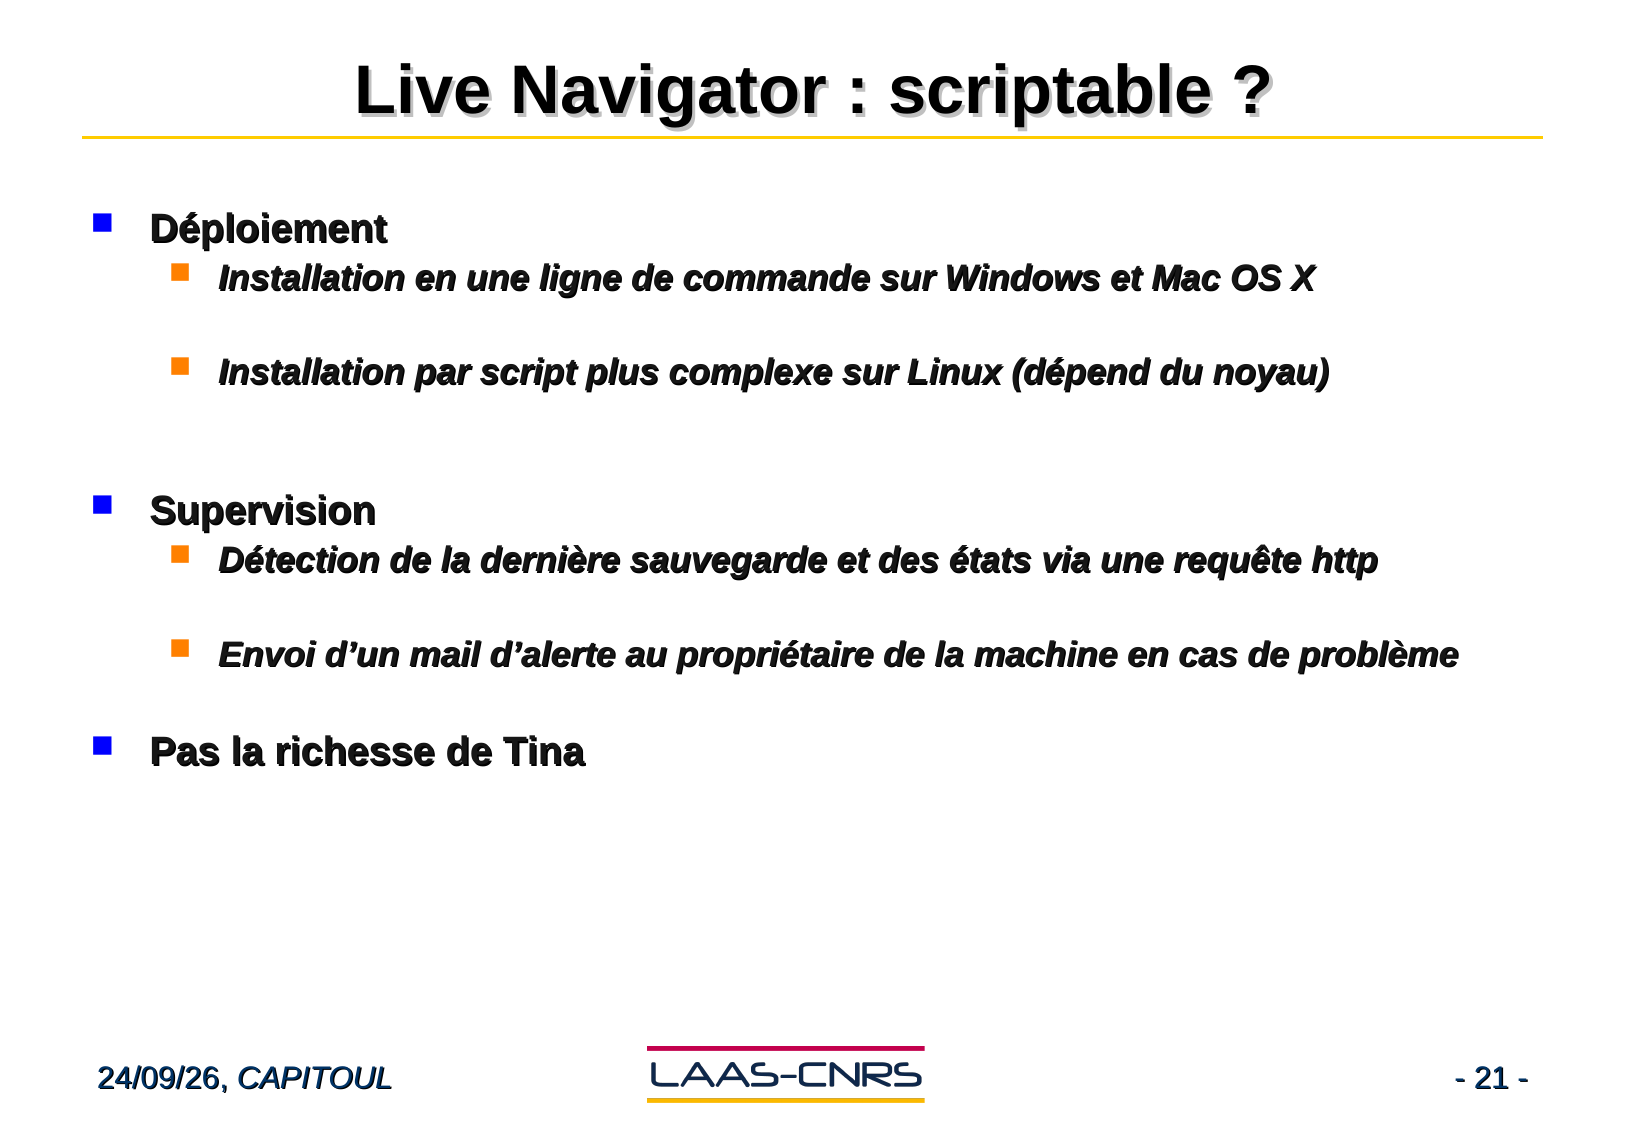

# Live Navigator : scriptable ?
Déploiement
Installation en une ligne de commande sur Windows et Mac OS X
Installation par script plus complexe sur Linux (dépend du noyau)
Supervision
Détection de la dernière sauvegarde et des états via une requête http
Envoi d’un mail d’alerte au propriétaire de la machine en cas de problème
Pas la richesse de Tina
 , CAPITOUL